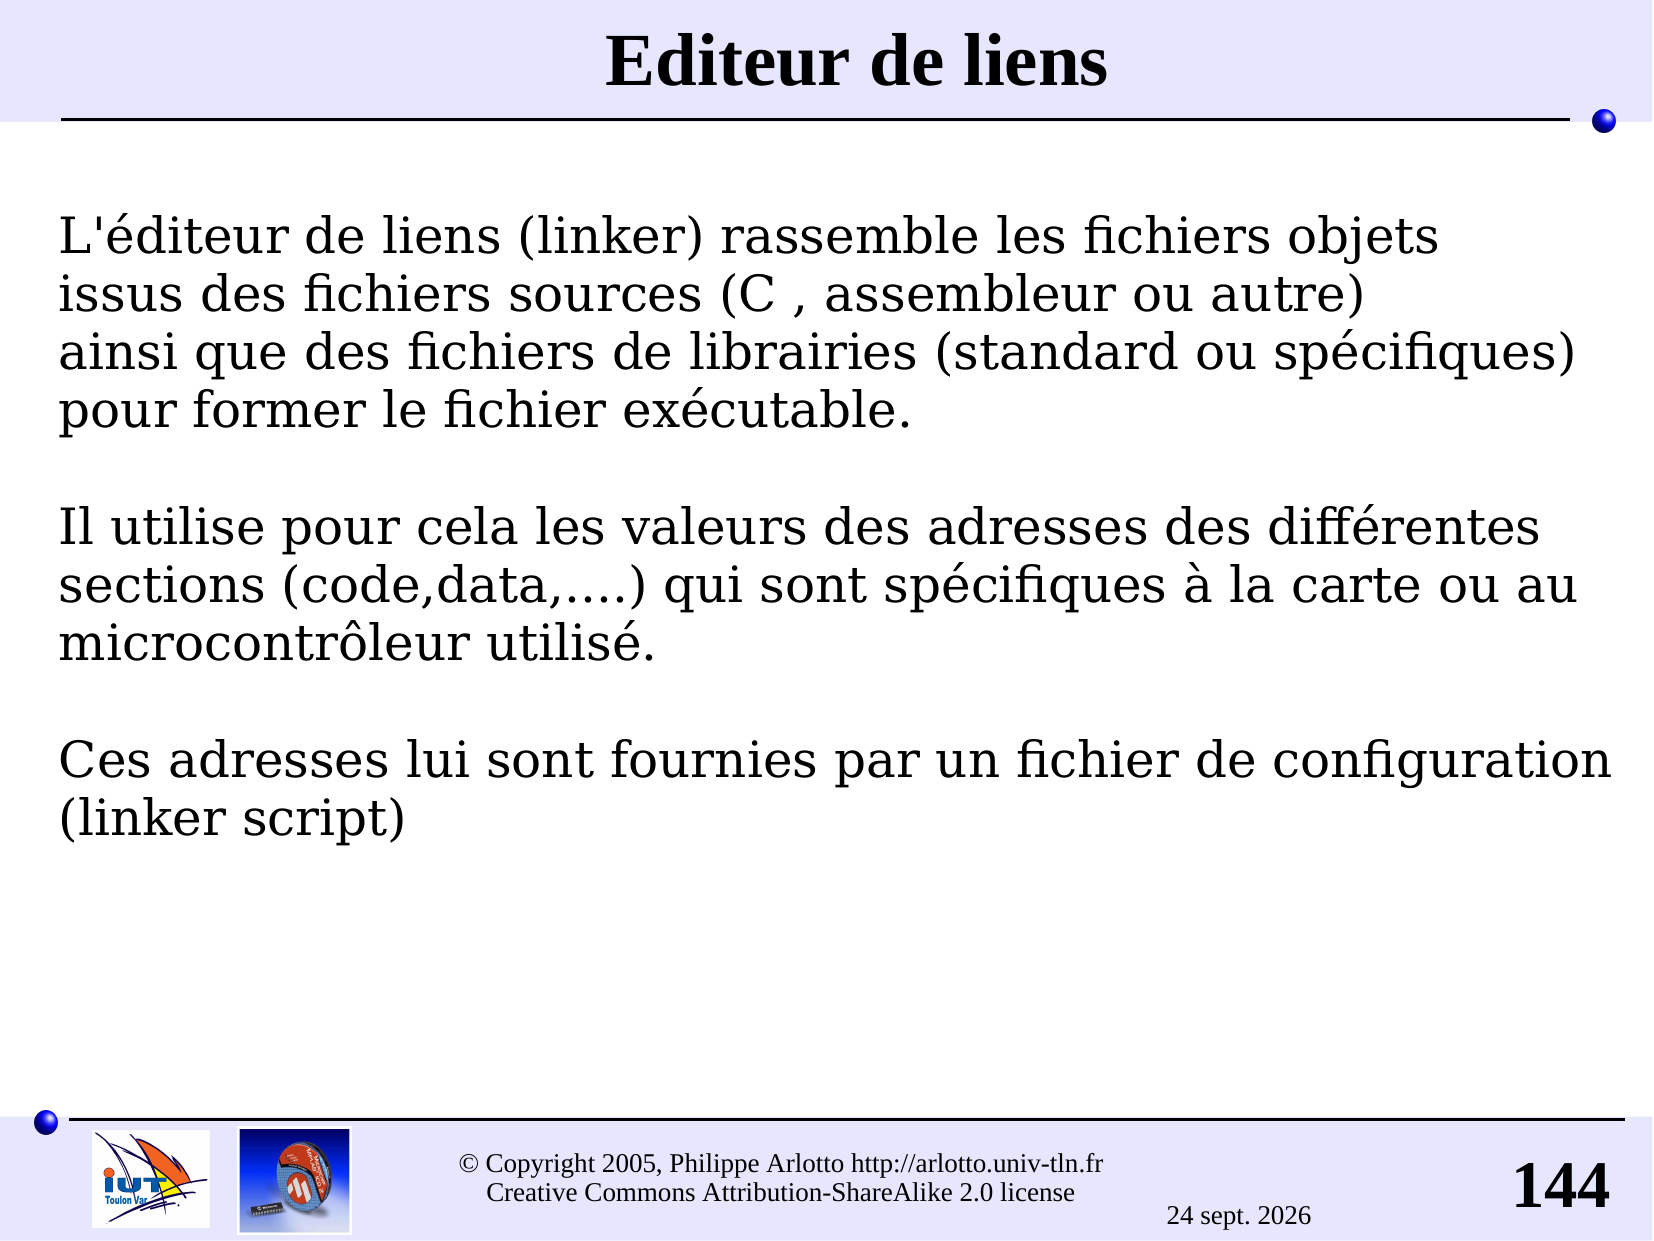

# Editeur de liens
L'éditeur de liens (linker) rassemble les fichiers objets
issus des fichiers sources (C , assembleur ou autre)
ainsi que des fichiers de librairies (standard ou spécifiques)
pour former le fichier exécutable.
Il utilise pour cela les valeurs des adresses des différentes
sections (code,data,....) qui sont spécifiques à la carte ou au
microcontrôleur utilisé.
Ces adresses lui sont fournies par un fichier de configuration
(linker script)